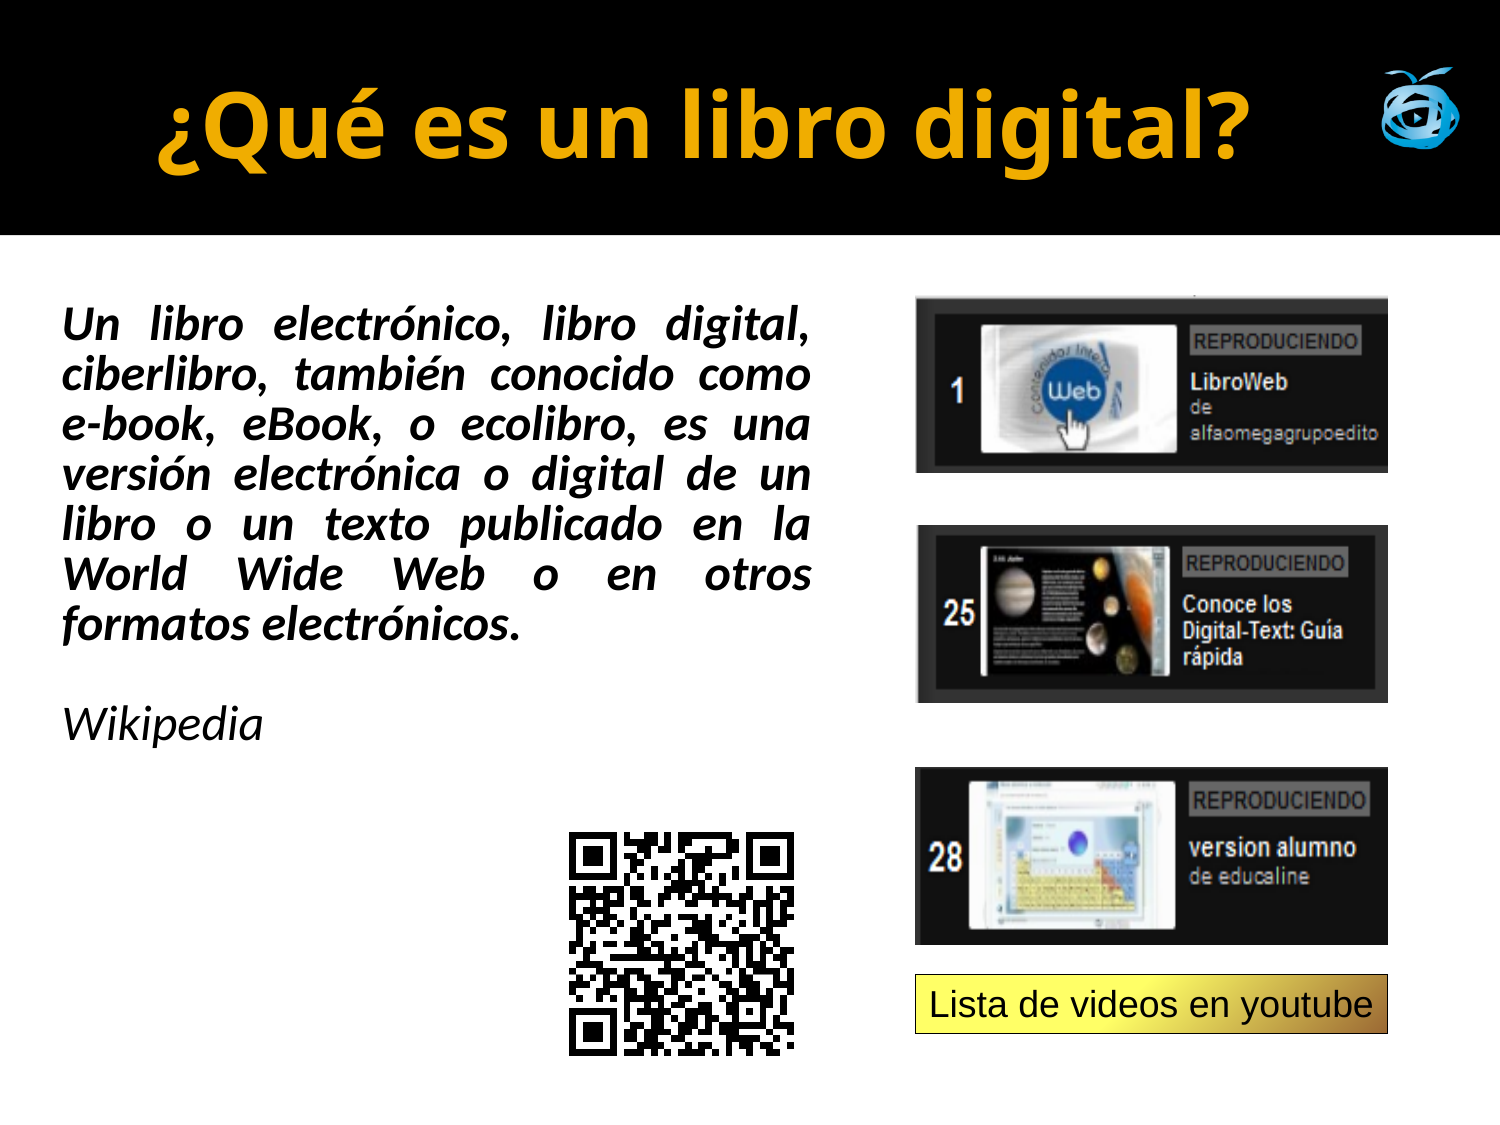

# ¿Qué es un libro digital?
Un libro electrónico, libro digital, ciberlibro, también conocido como e-book, eBook, o ecolibro, es una versión electrónica o digital de un libro o un texto publicado en la World Wide Web o en otros formatos electrónicos.
Wikipedia
Lista de videos en youtube